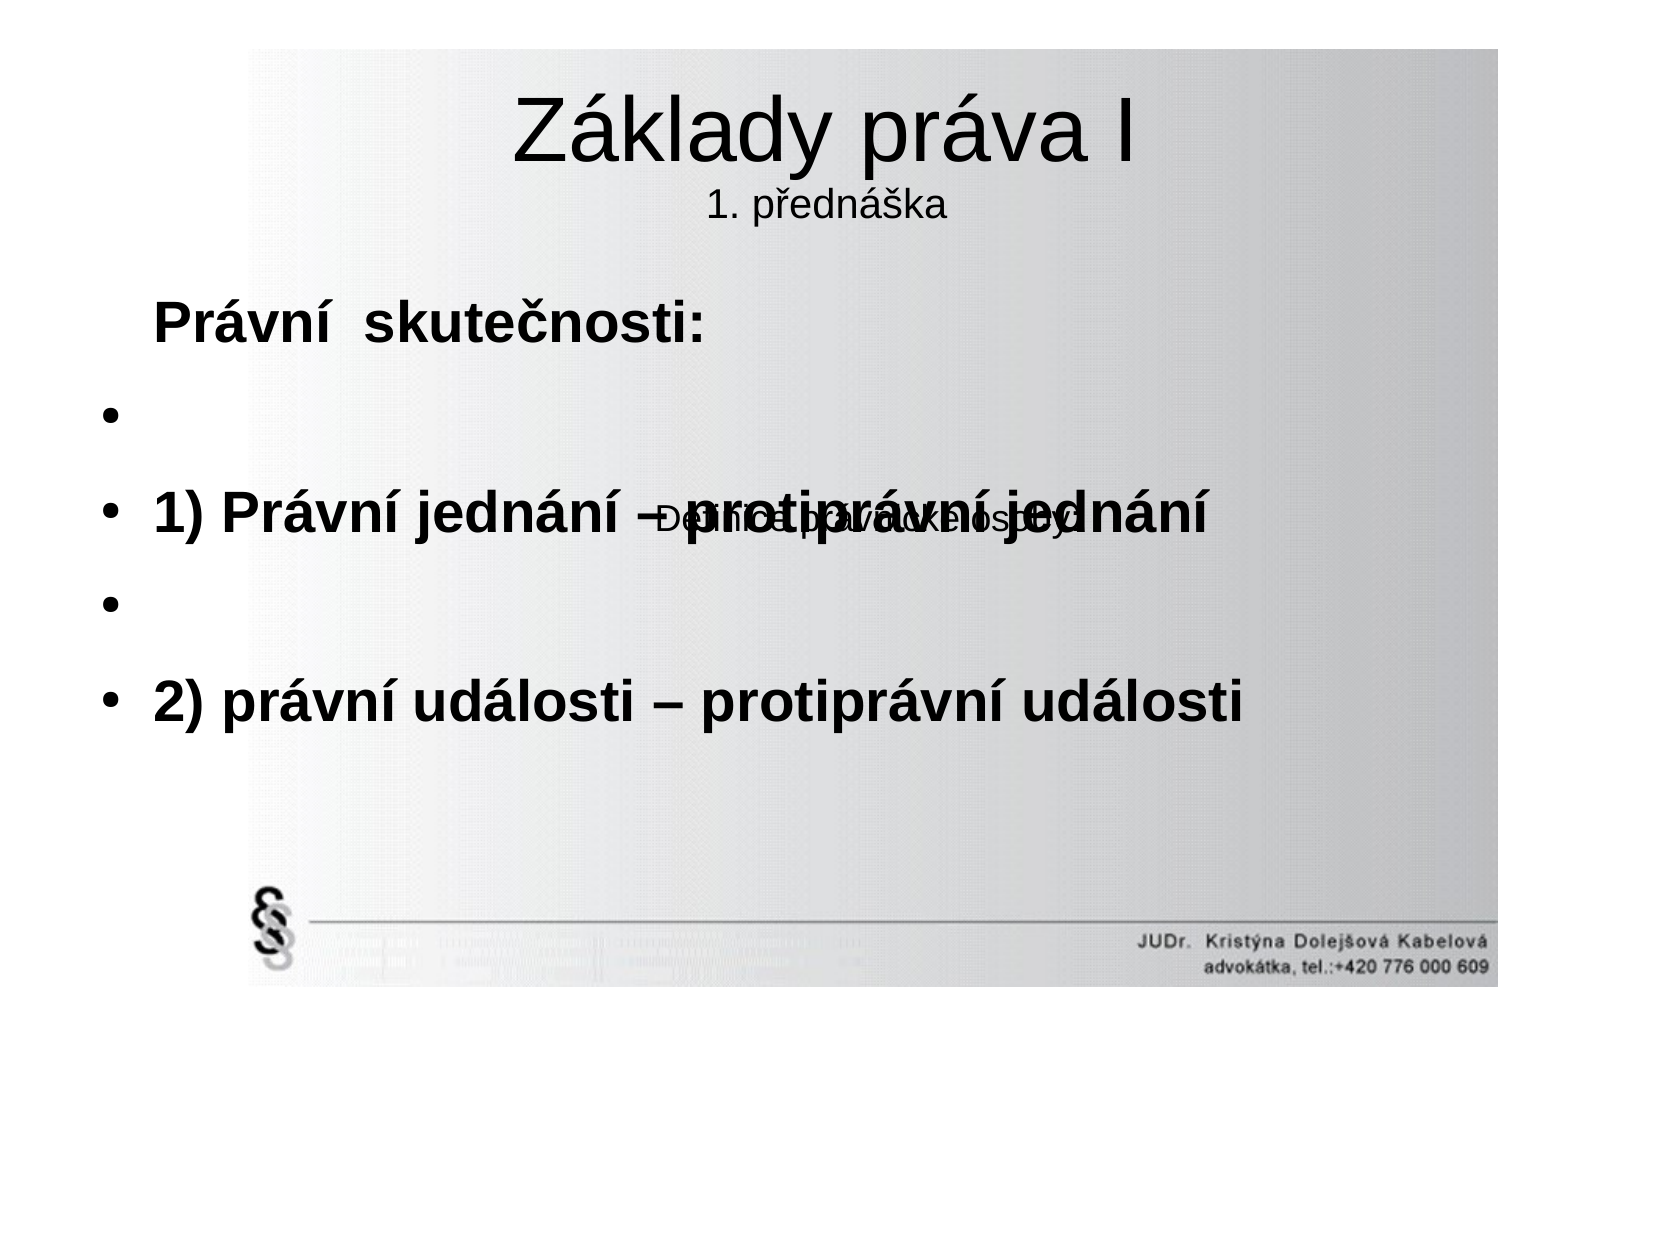

# Základy práva I 1. přednáška
Právní skutečnosti:
1) Právní jednání – protiprávní jednání
2) právní události – protiprávní události